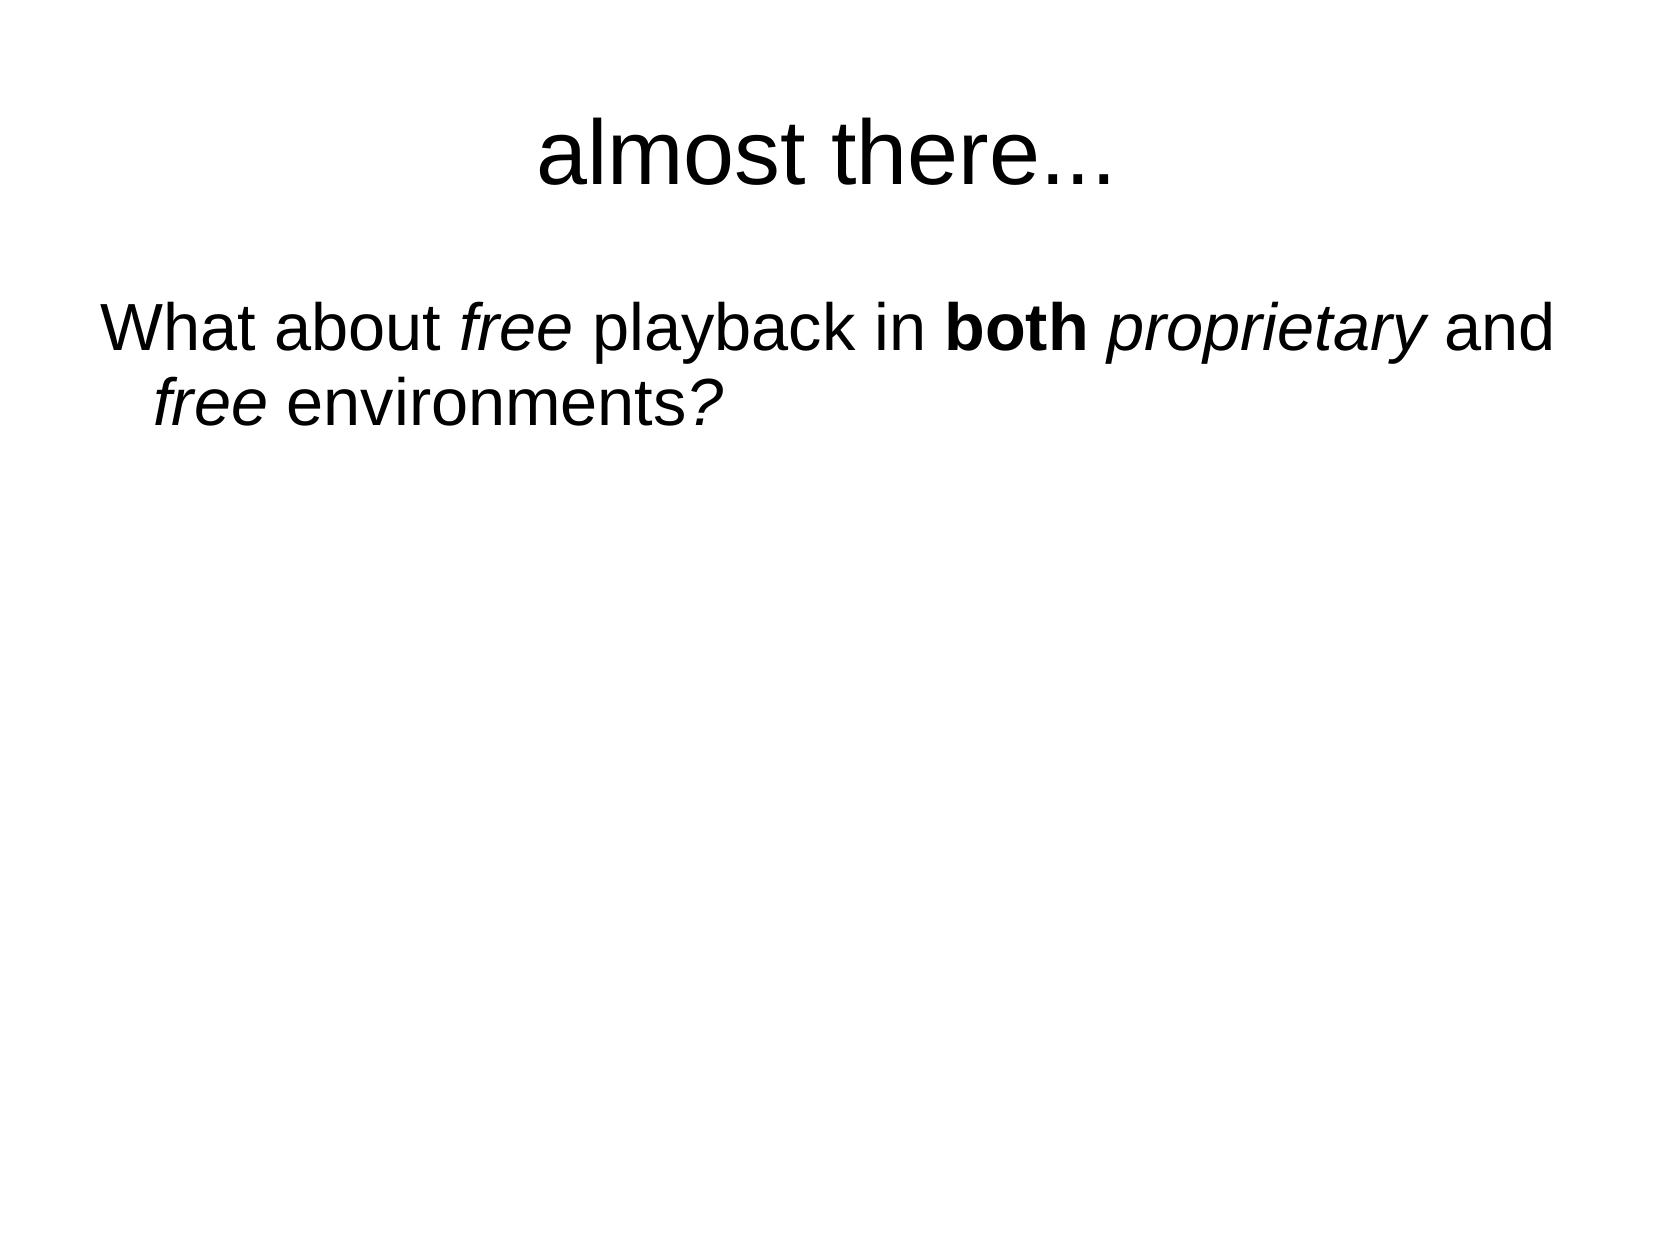

# almost there...
What about free playback in both proprietary and free environments?